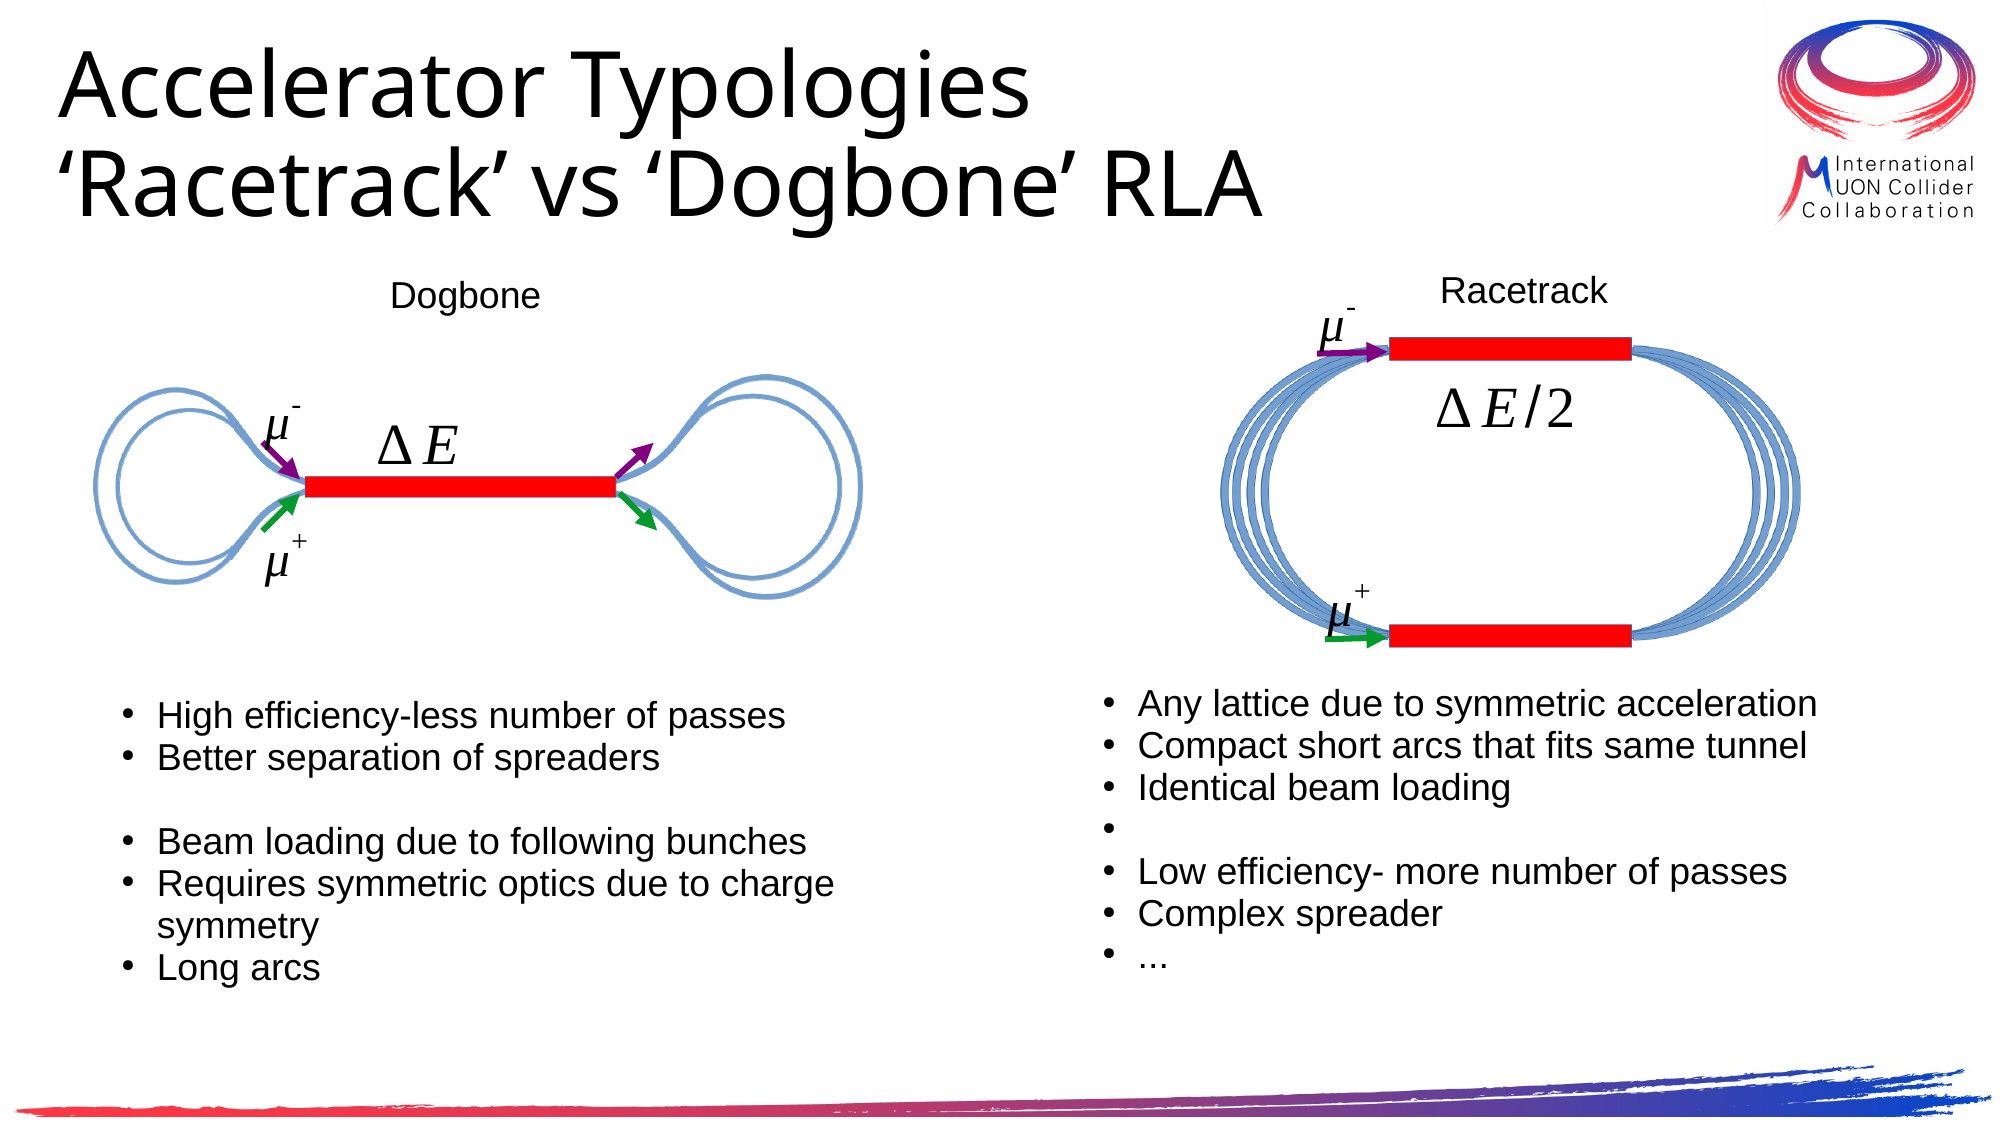

# Accelerator Typologies ‘Racetrack’ vs ‘Dogbone’ RLA
Racetrack
Dogbone
Any lattice due to symmetric acceleration
Compact short arcs that fits same tunnel
Identical beam loading
Low efficiency- more number of passes
Complex spreader
...
High efficiency-less number of passes
Better separation of spreaders
Beam loading due to following bunches
Requires symmetric optics due to charge symmetry
Long arcs